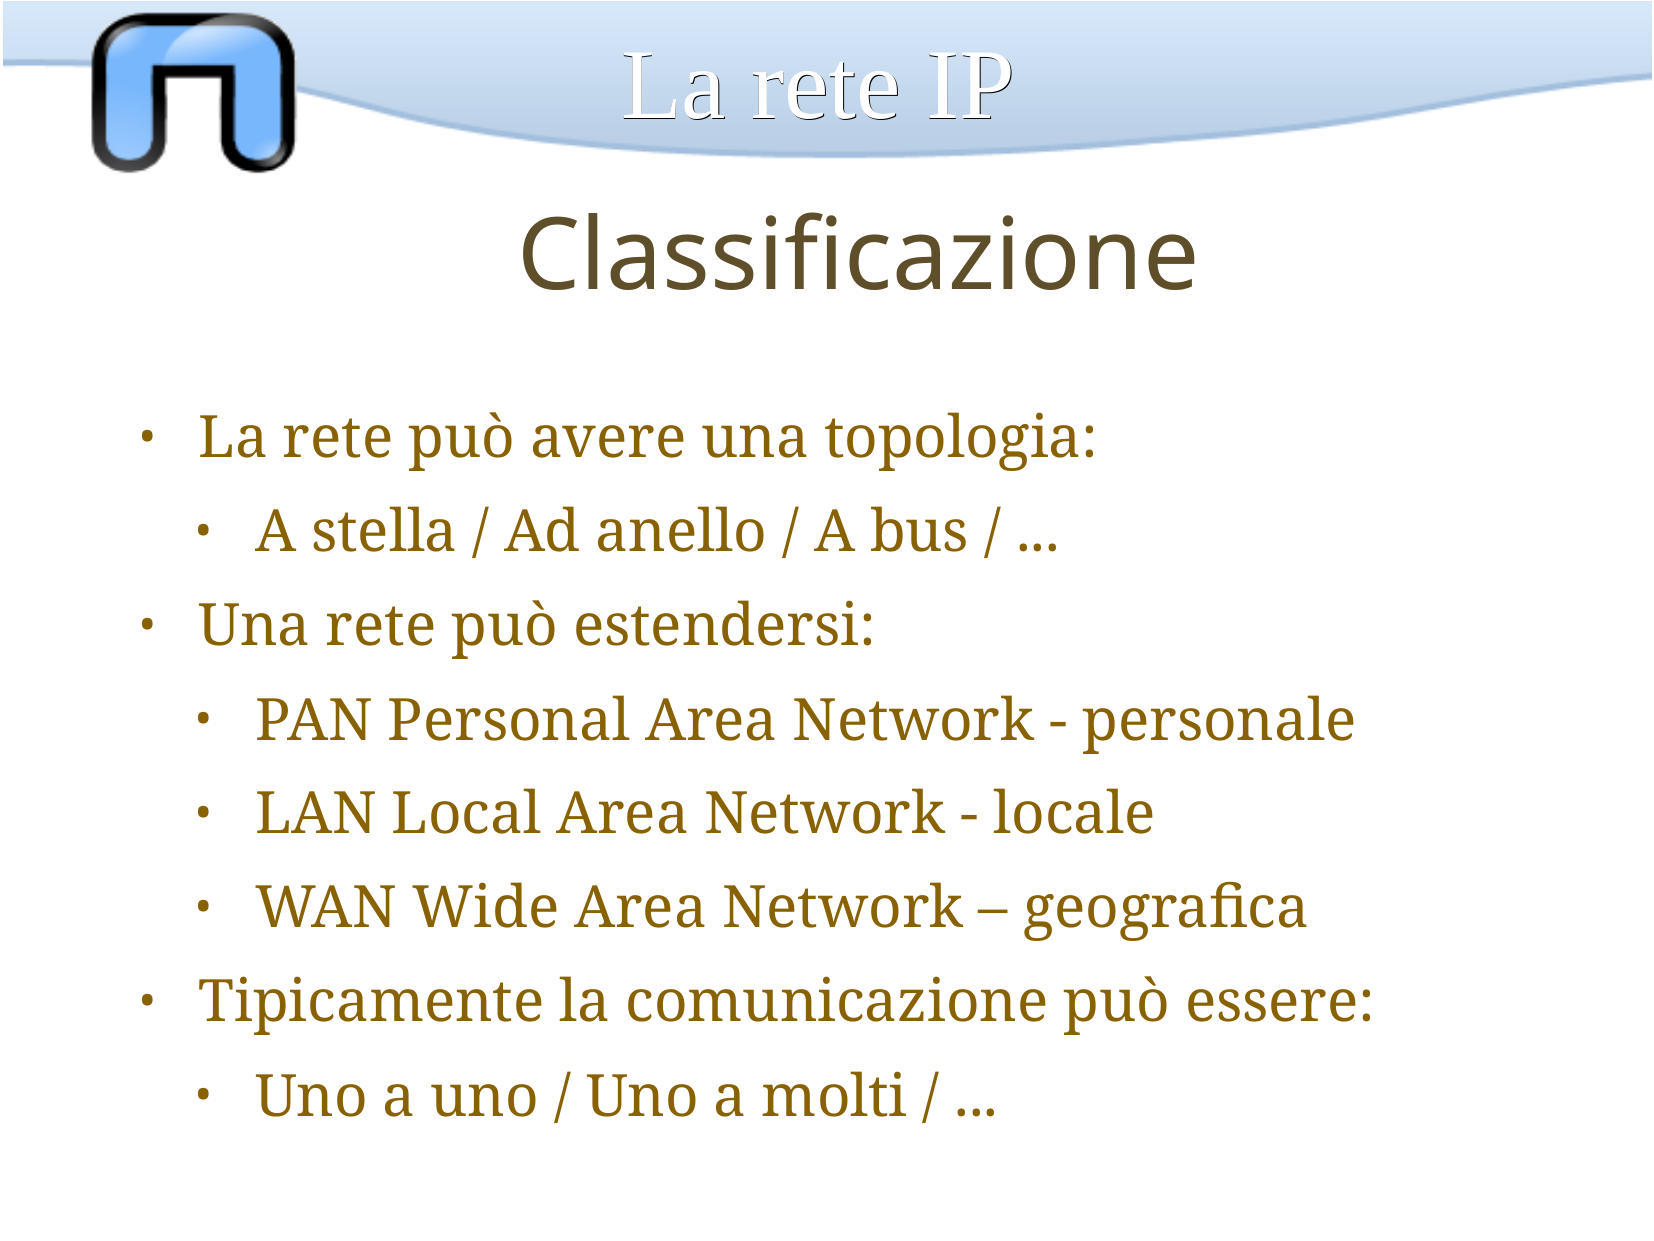

La rete IP
Classificazione
# La rete può avere una topologia:
A stella / Ad anello / A bus / ...
Una rete può estendersi:
PAN Personal Area Network - personale
LAN Local Area Network - locale
WAN Wide Area Network – geografica
Tipicamente la comunicazione può essere:
Uno a uno / Uno a molti / ...